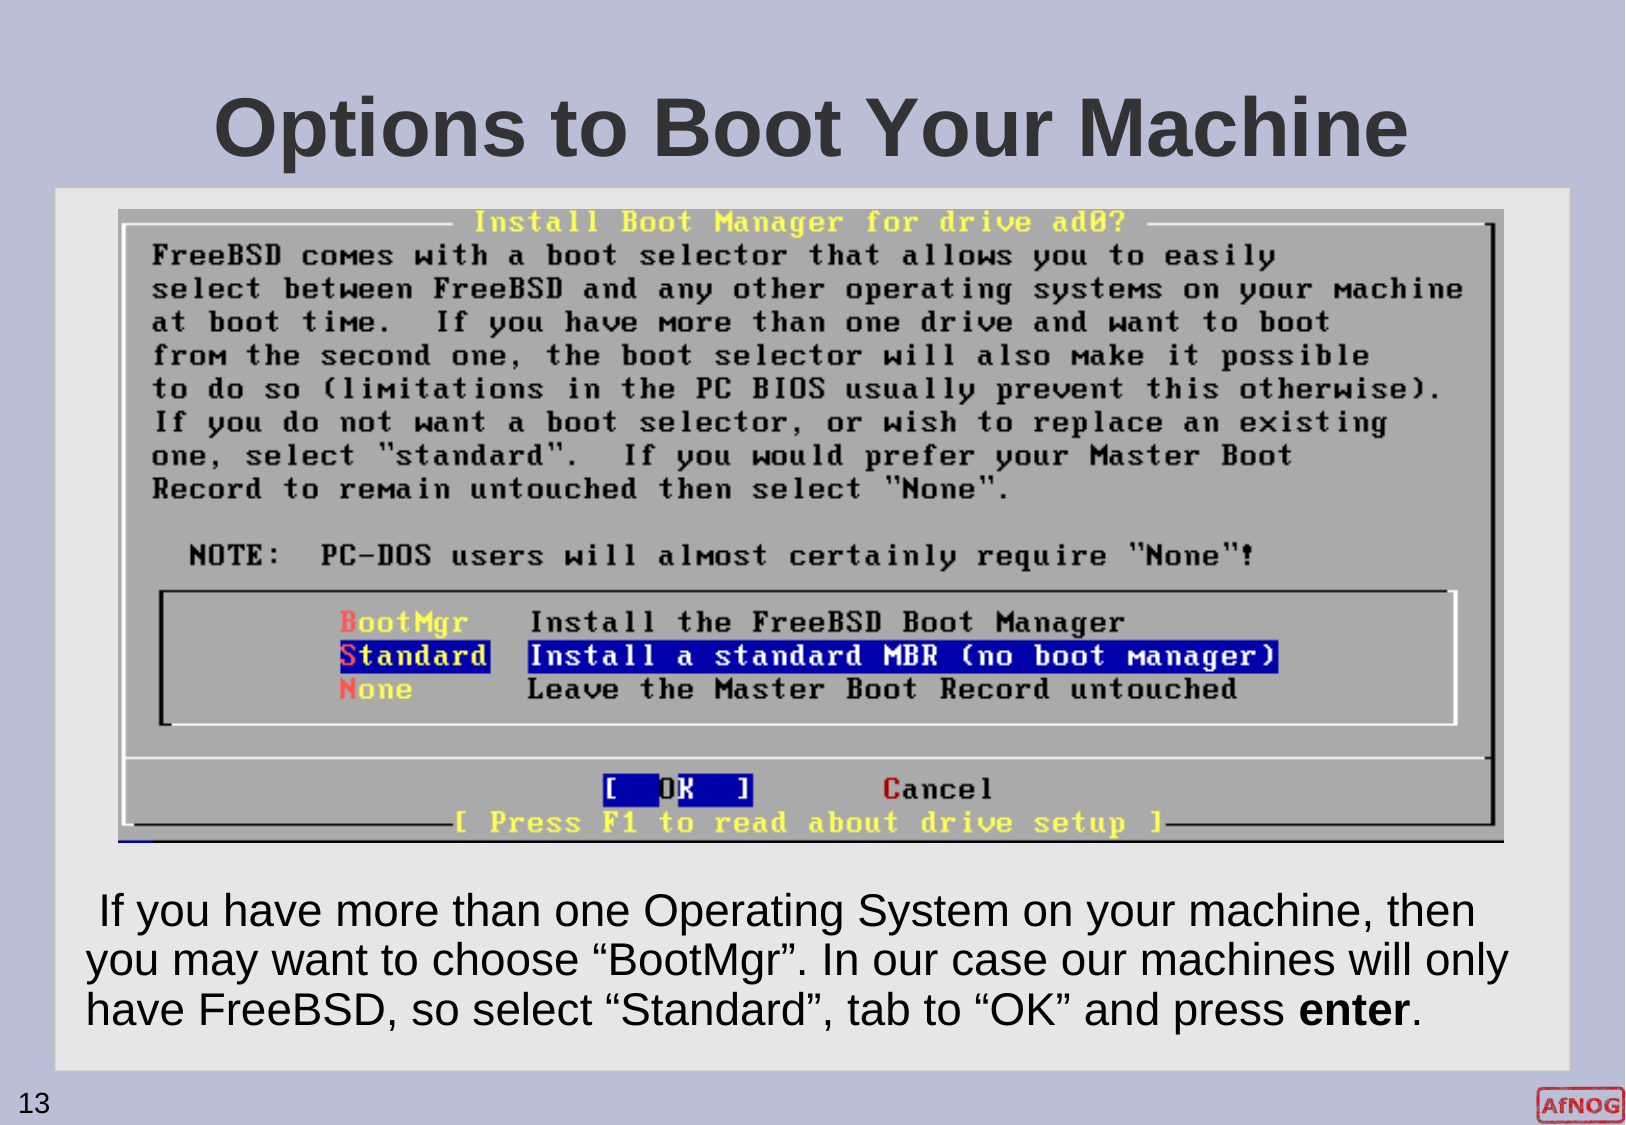

# Options to Boot Your Machine
 If you have more than one Operating System on your machine, then you may want to choose “BootMgr”. In our case our machines will only have FreeBSD, so select “Standard”, tab to “OK” and press enter.